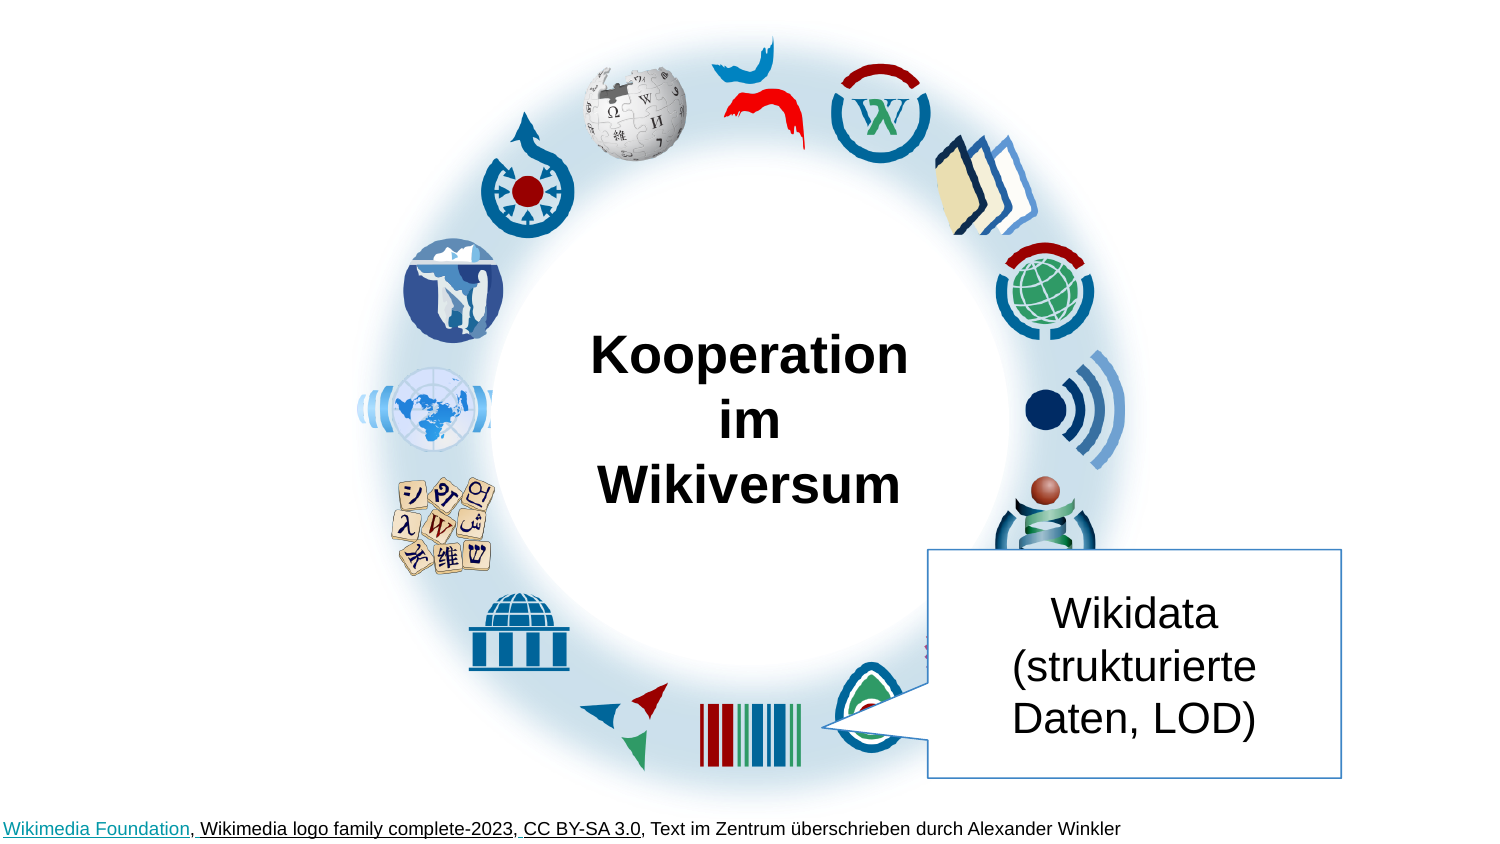

Kooperation im Wikiversum
Wikidata (strukturierte Daten, LOD)
Wikimedia Foundation, Wikimedia logo family complete-2023, CC BY-SA 3.0, Text im Zentrum überschrieben durch Alexander Winkler